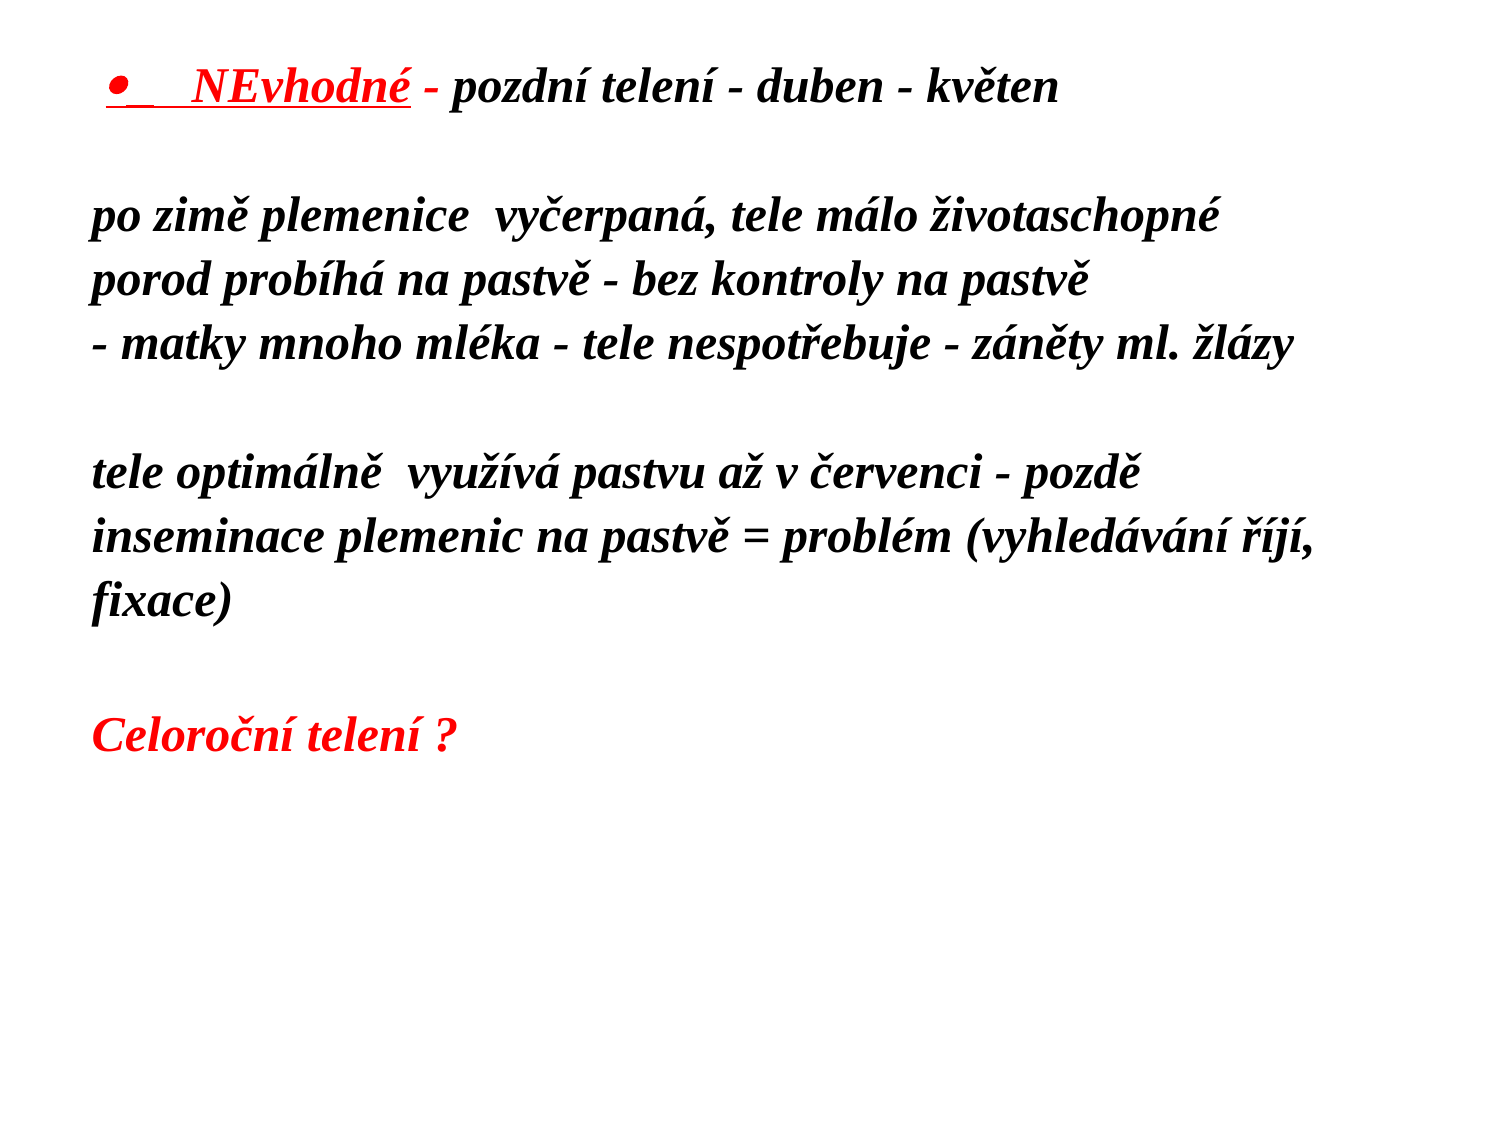

#      NEvhodné - pozdní telení - duben - květen
po zimě plemenice vyčerpaná, tele málo životaschopné
porod probíhá na pastvě - bez kontroly na pastvě
- matky mnoho mléka - tele nespotřebuje - záněty ml. žlázy
tele optimálně využívá pastvu až v červenci - pozdě
inseminace plemenic na pastvě = problém (vyhledávání říjí,
fixace)
Celoroční telení ?